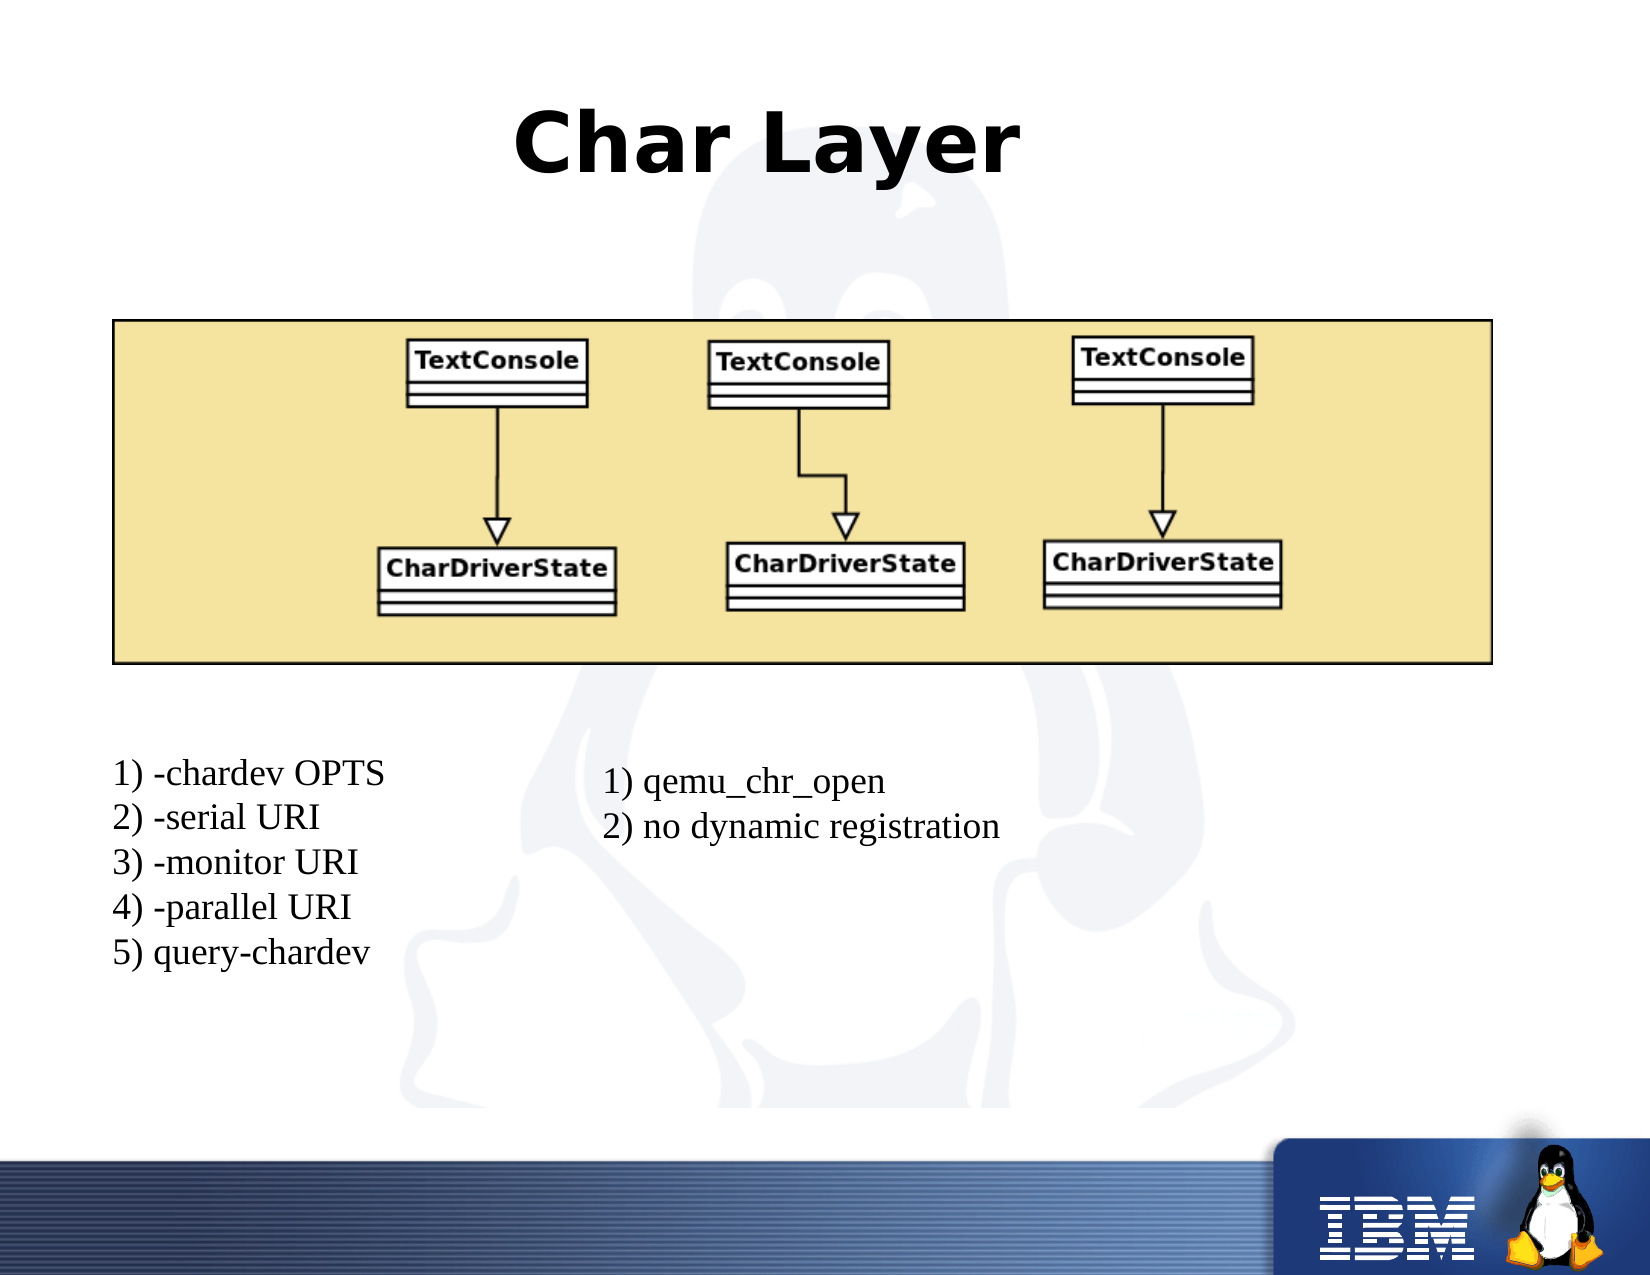

# Char Layer
 -chardev OPTS
 -serial URI
 -monitor URI
 -parallel URI
 query-chardev
 qemu_chr_open
 no dynamic registration